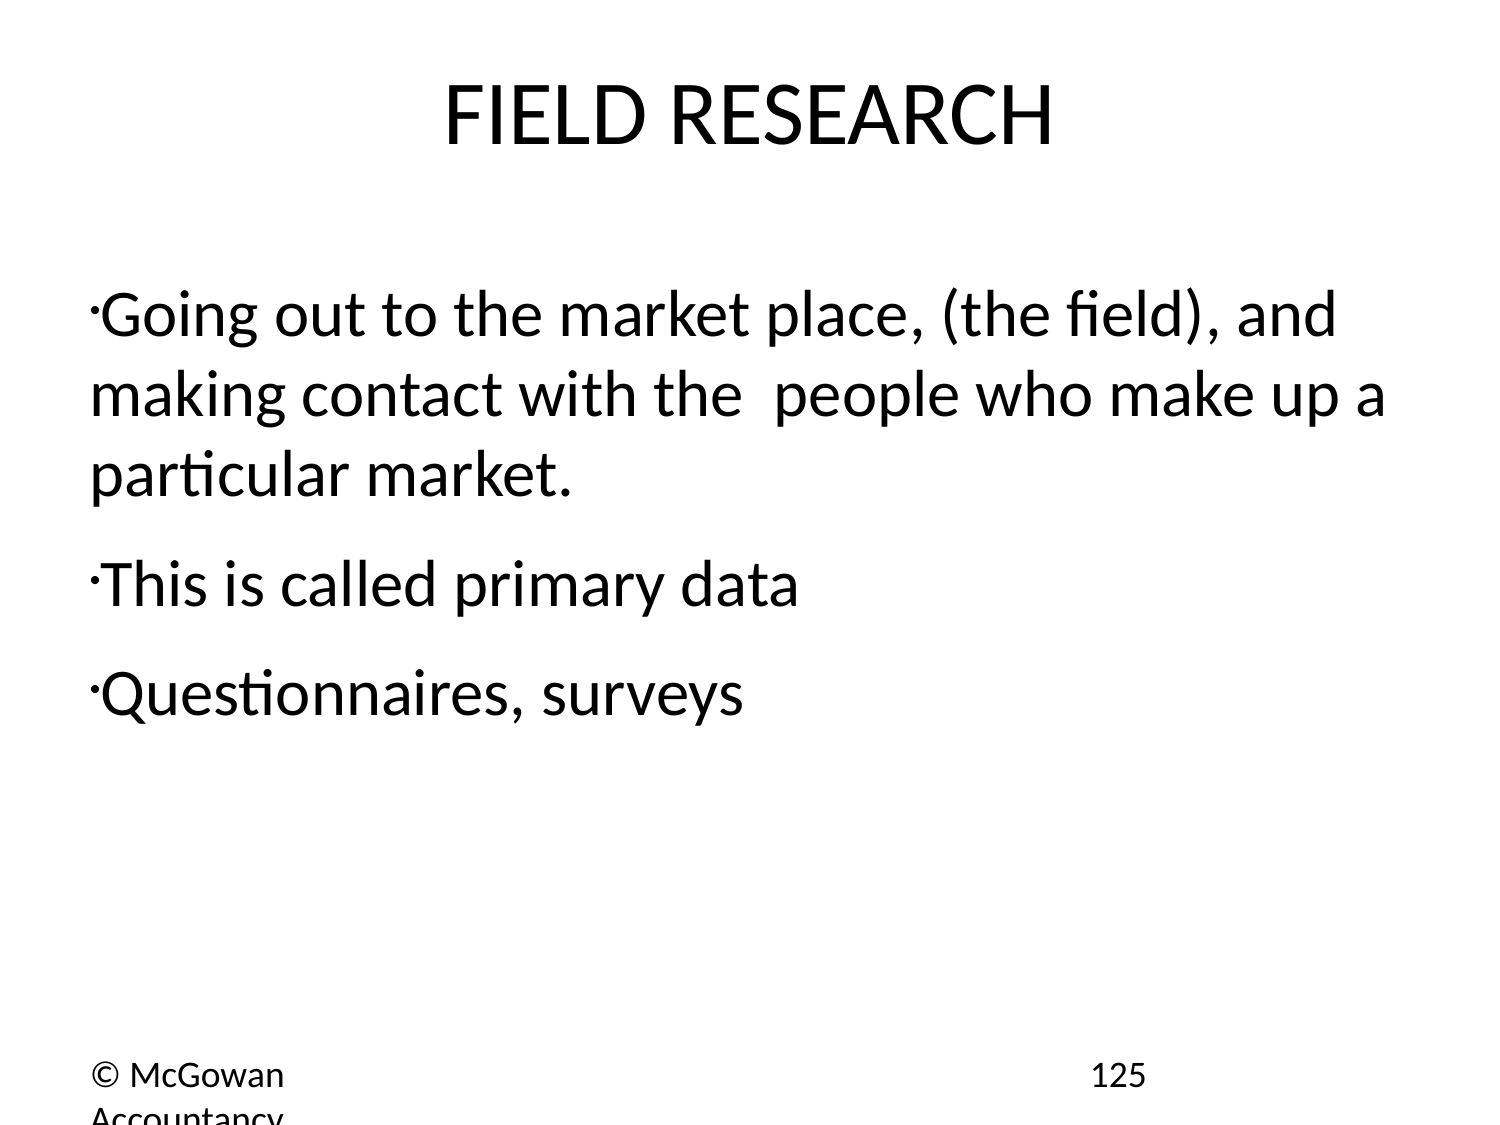

# FIELD RESEARCH
Going out to the market place, (the field), and making contact with the people who make up a particular market.
This is called primary data
Questionnaires, surveys
© McGowan Accountancy Services
125